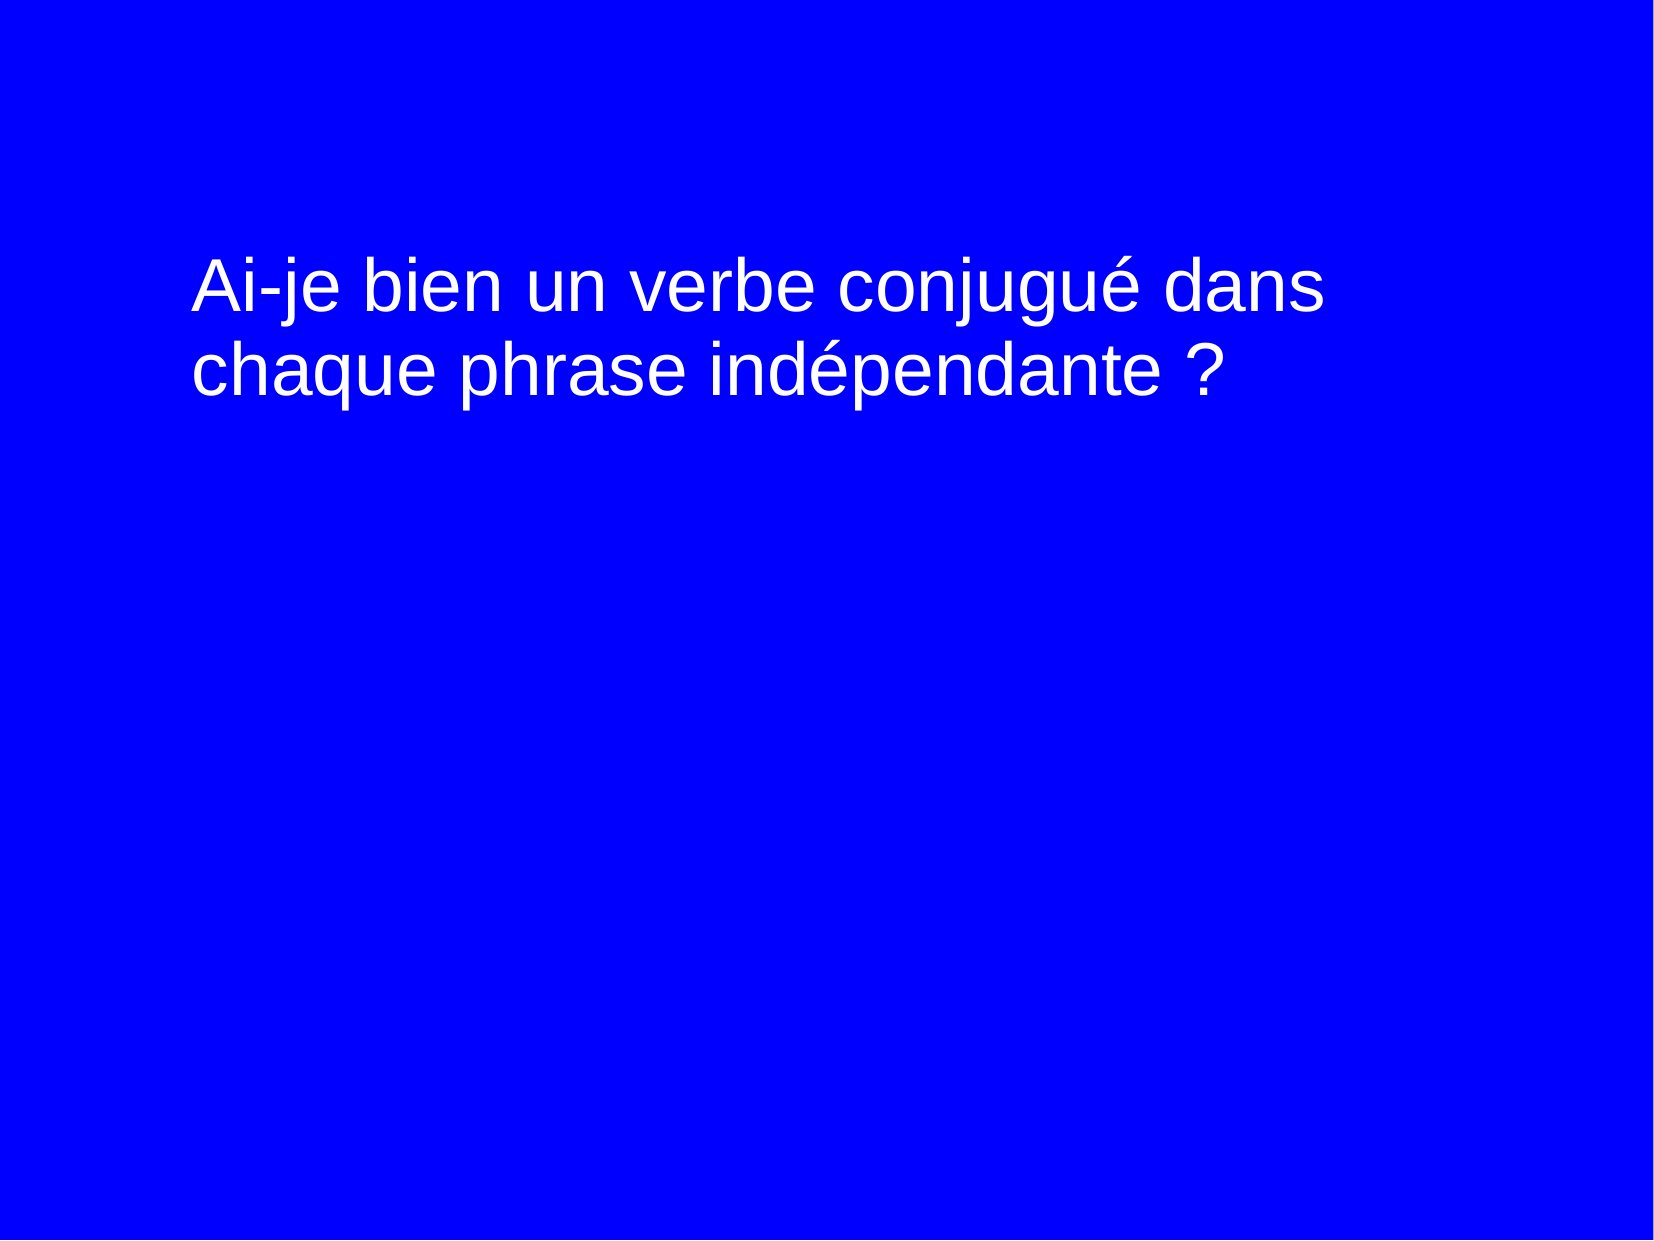

Ai-je bien un verbe conjugué dans chaque phrase indépendante ?